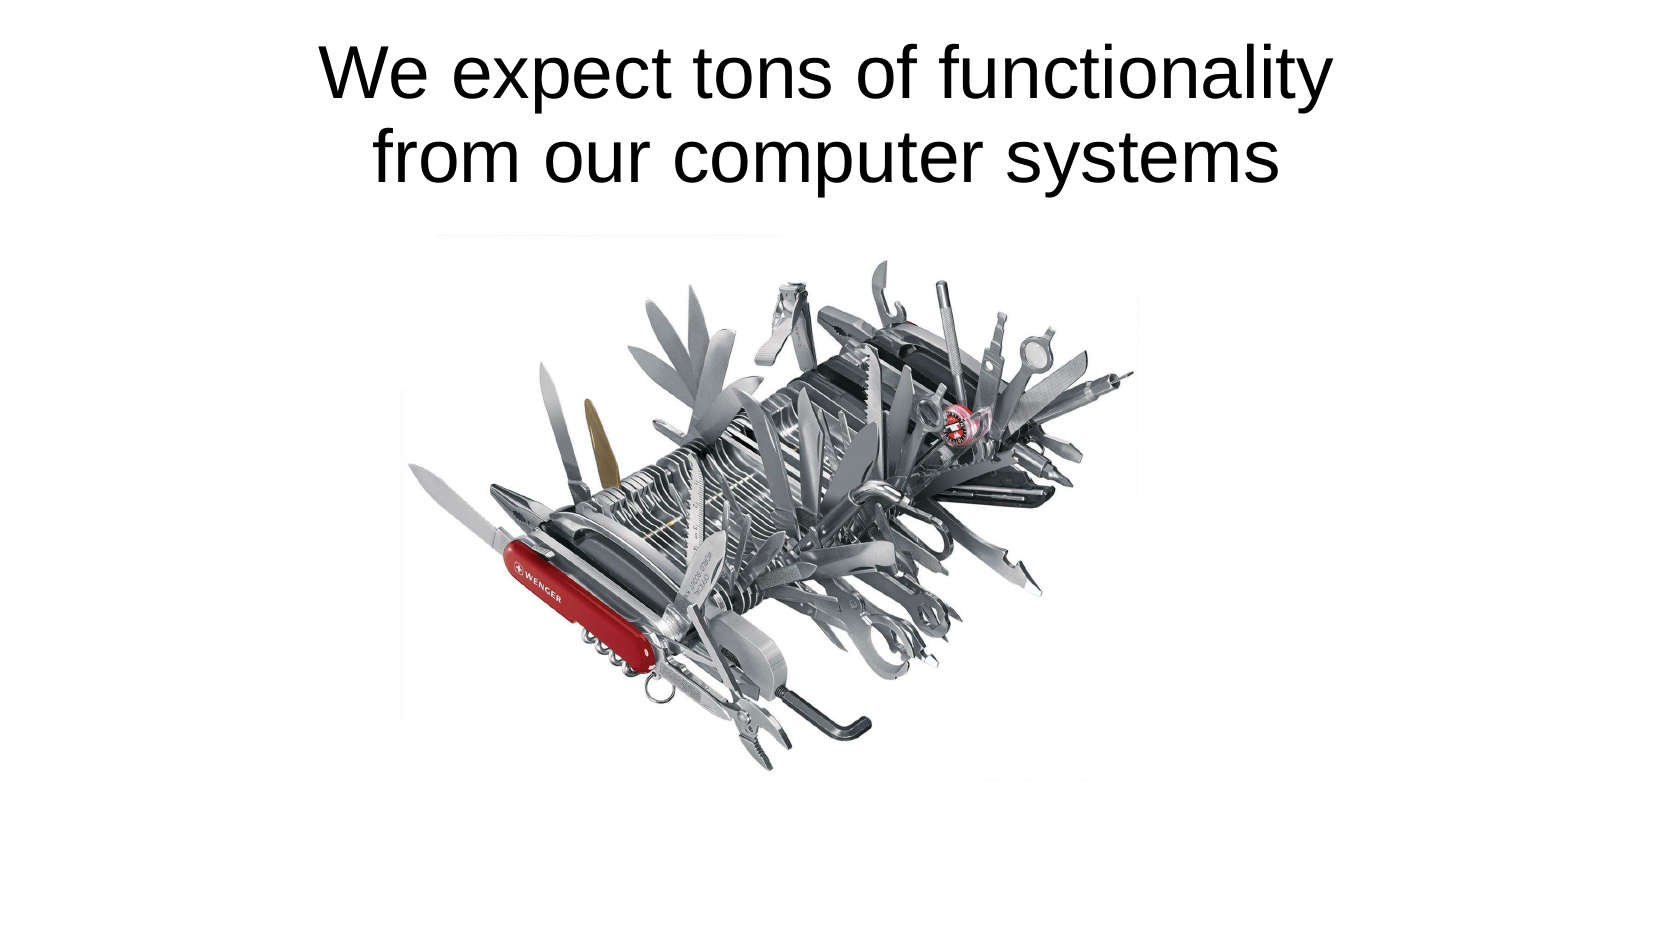

# We expect tons of functionality from our computer systems